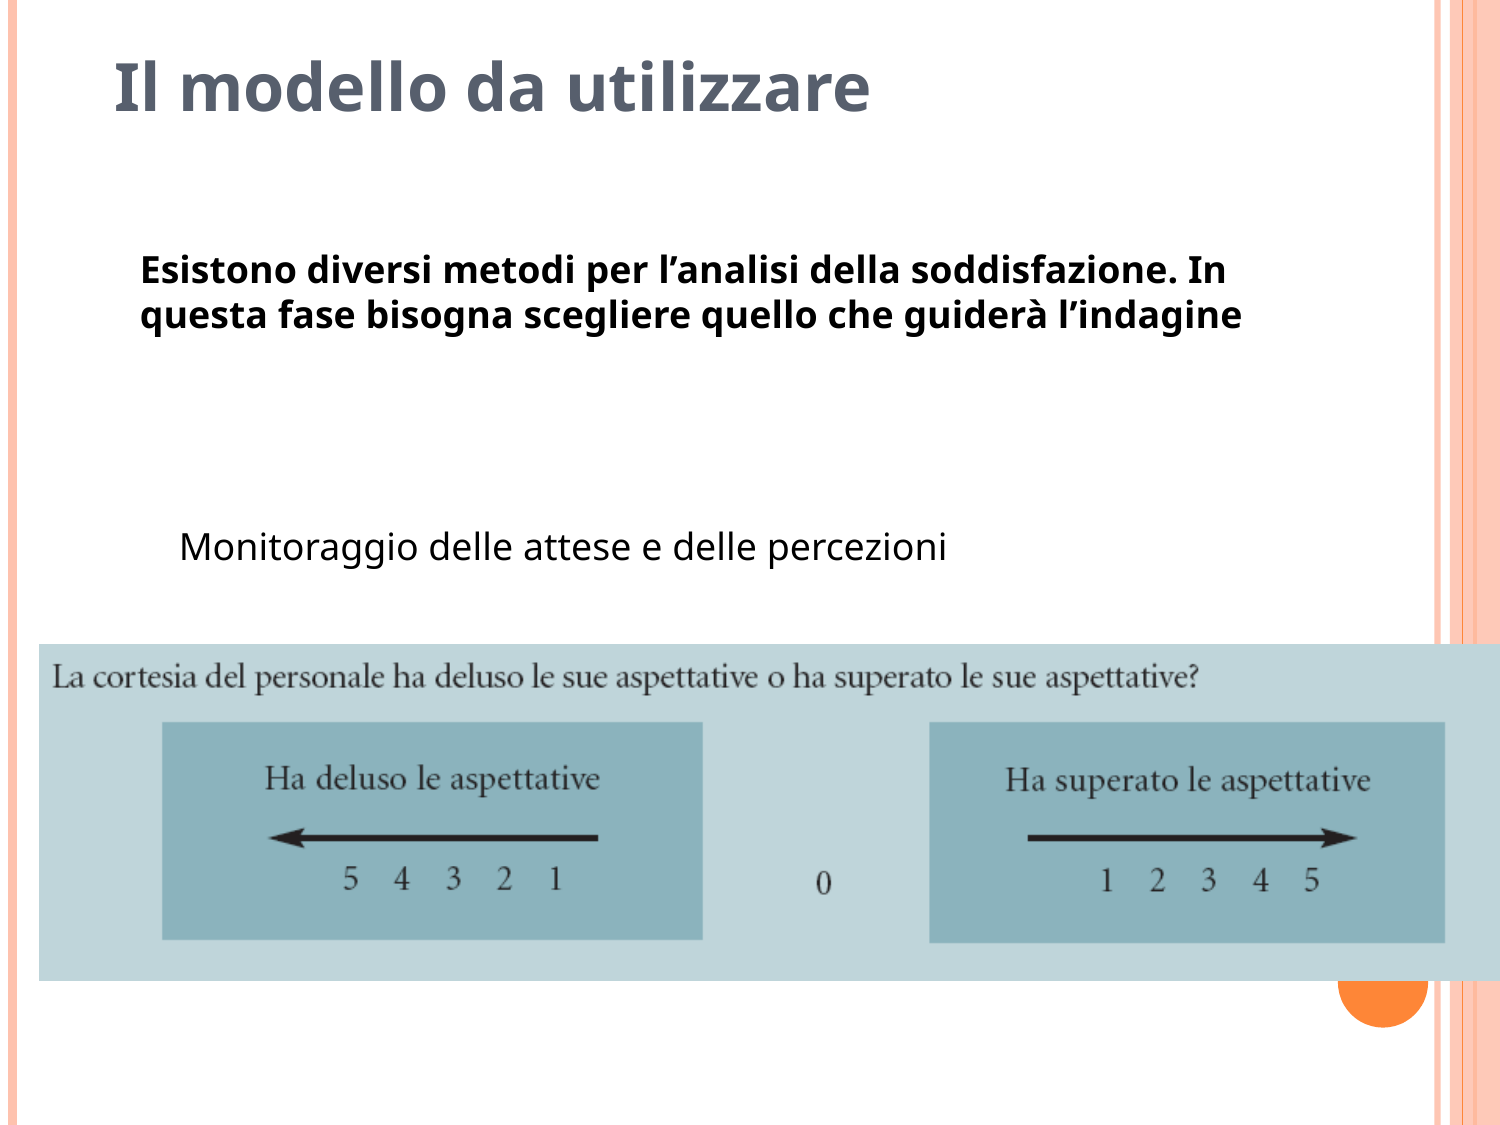

# Il modello da utilizzare
Esistono diversi metodi per l’analisi della soddisfazione. In questa fase bisogna scegliere quello che guiderà l’indagine
Monitoraggio delle attese e delle percezioni